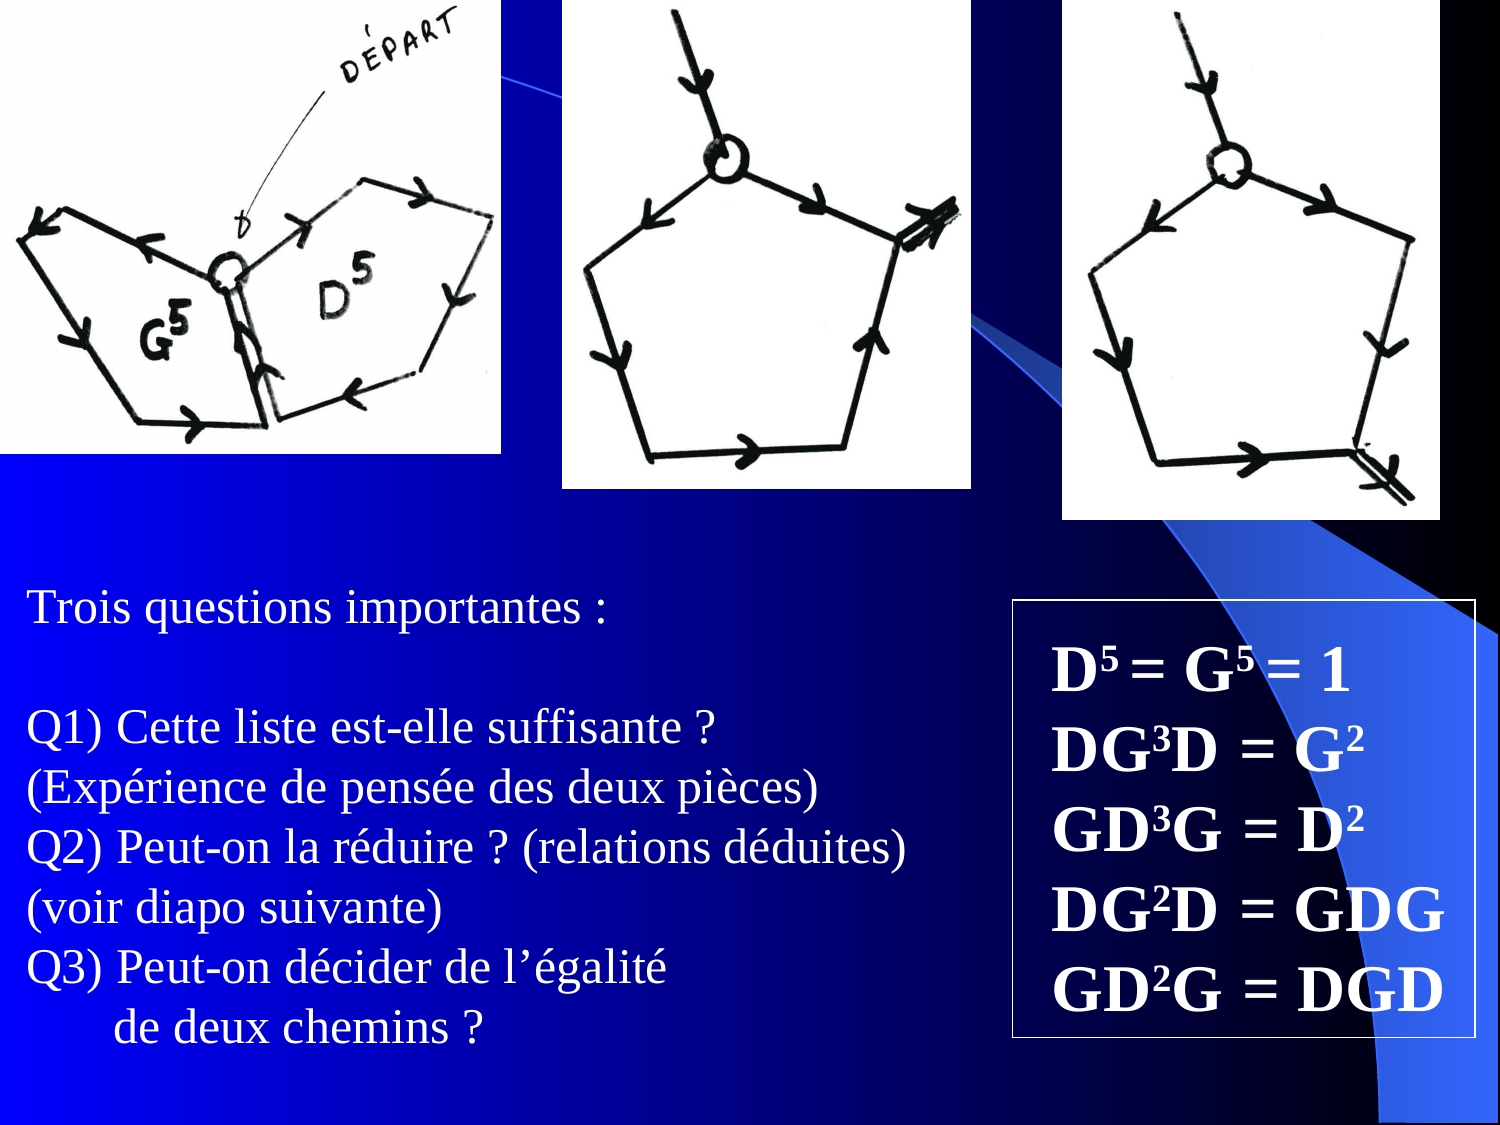

Trois questions importantes :
Q1) Cette liste est-elle suffisante ?
(Expérience de pensée des deux pièces)
Q2) Peut-on la réduire ? (relations déduites)
(voir diapo suivante)
Q3) Peut-on décider de l’égalité
 de deux chemins ?
D5 = G5 = 1
DG3D = G2
GD3G = D2
DG2D = GDG
GD2G = DGD